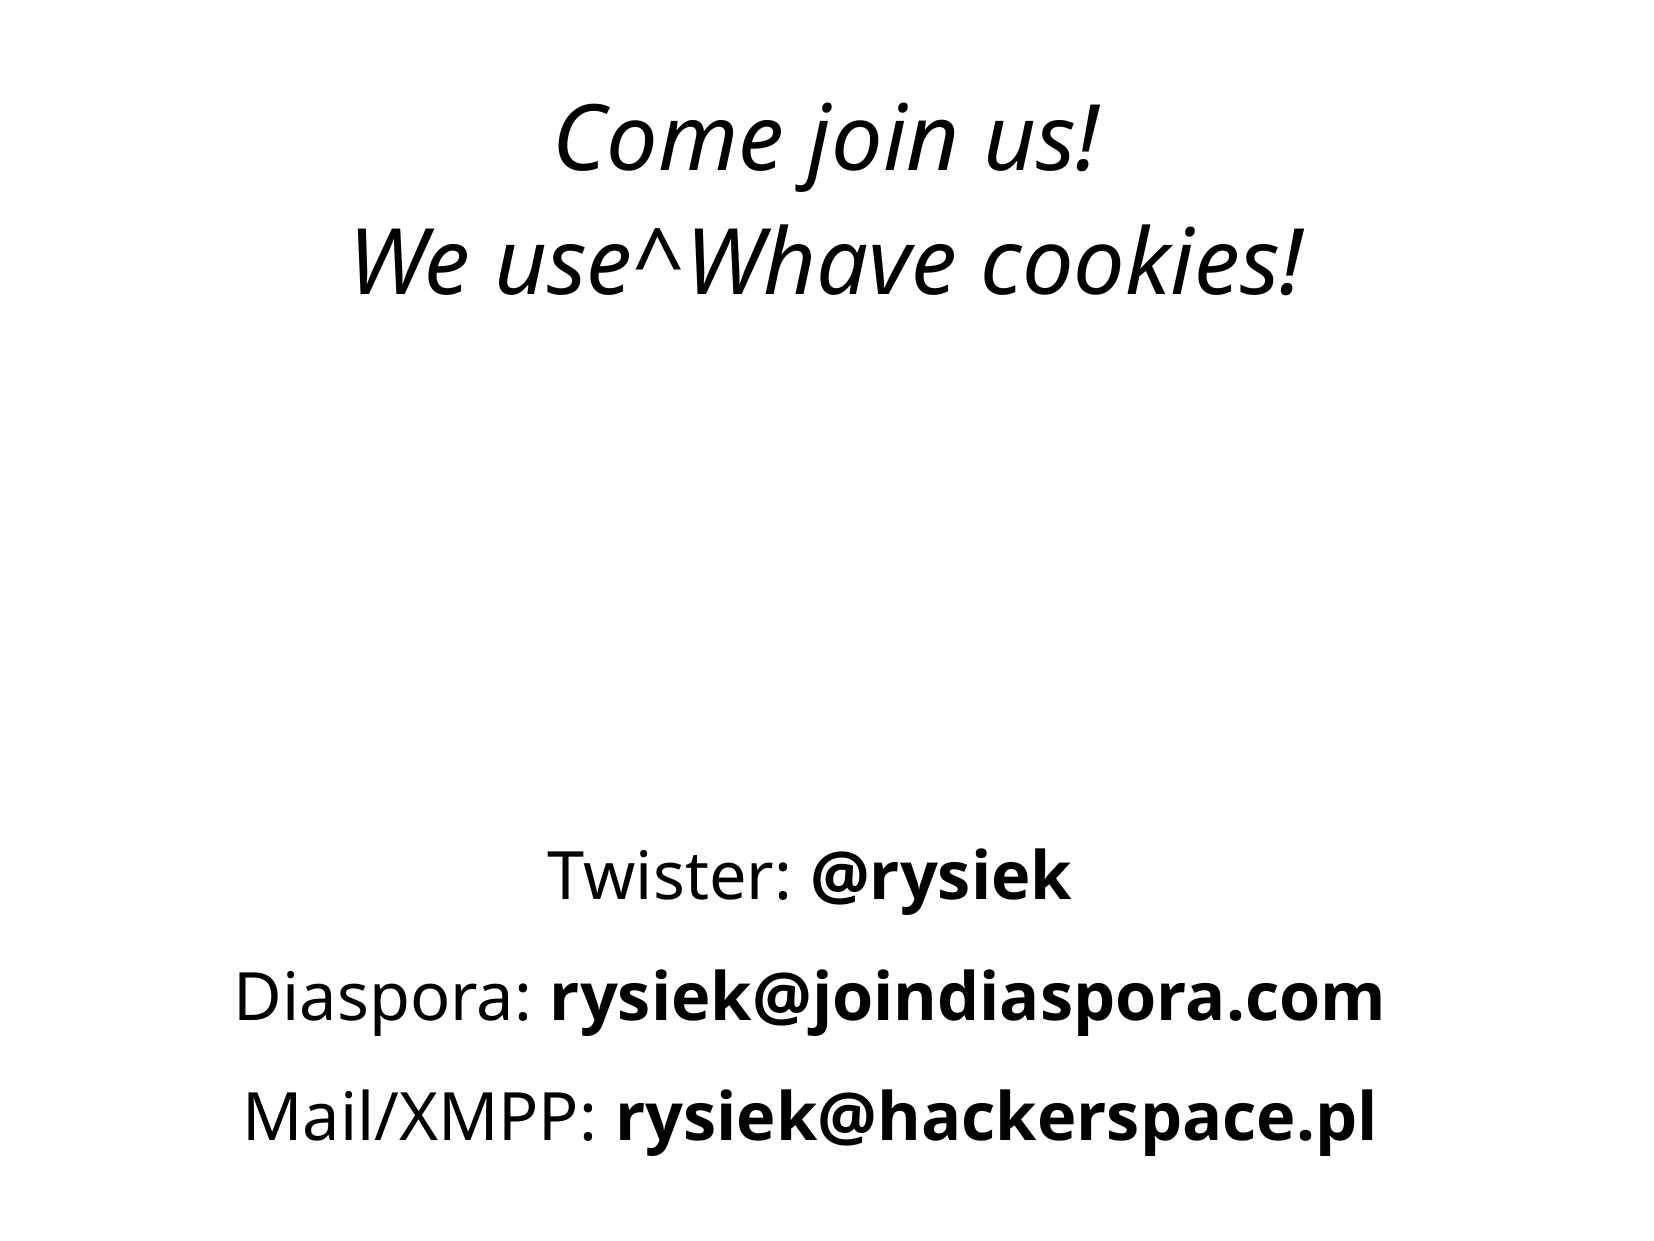

# Come join us! We use^Whave cookies!
Twister: @rysiek
Diaspora: rysiek@joindiaspora.com
Mail/XMPP: rysiek@hackerspace.pl